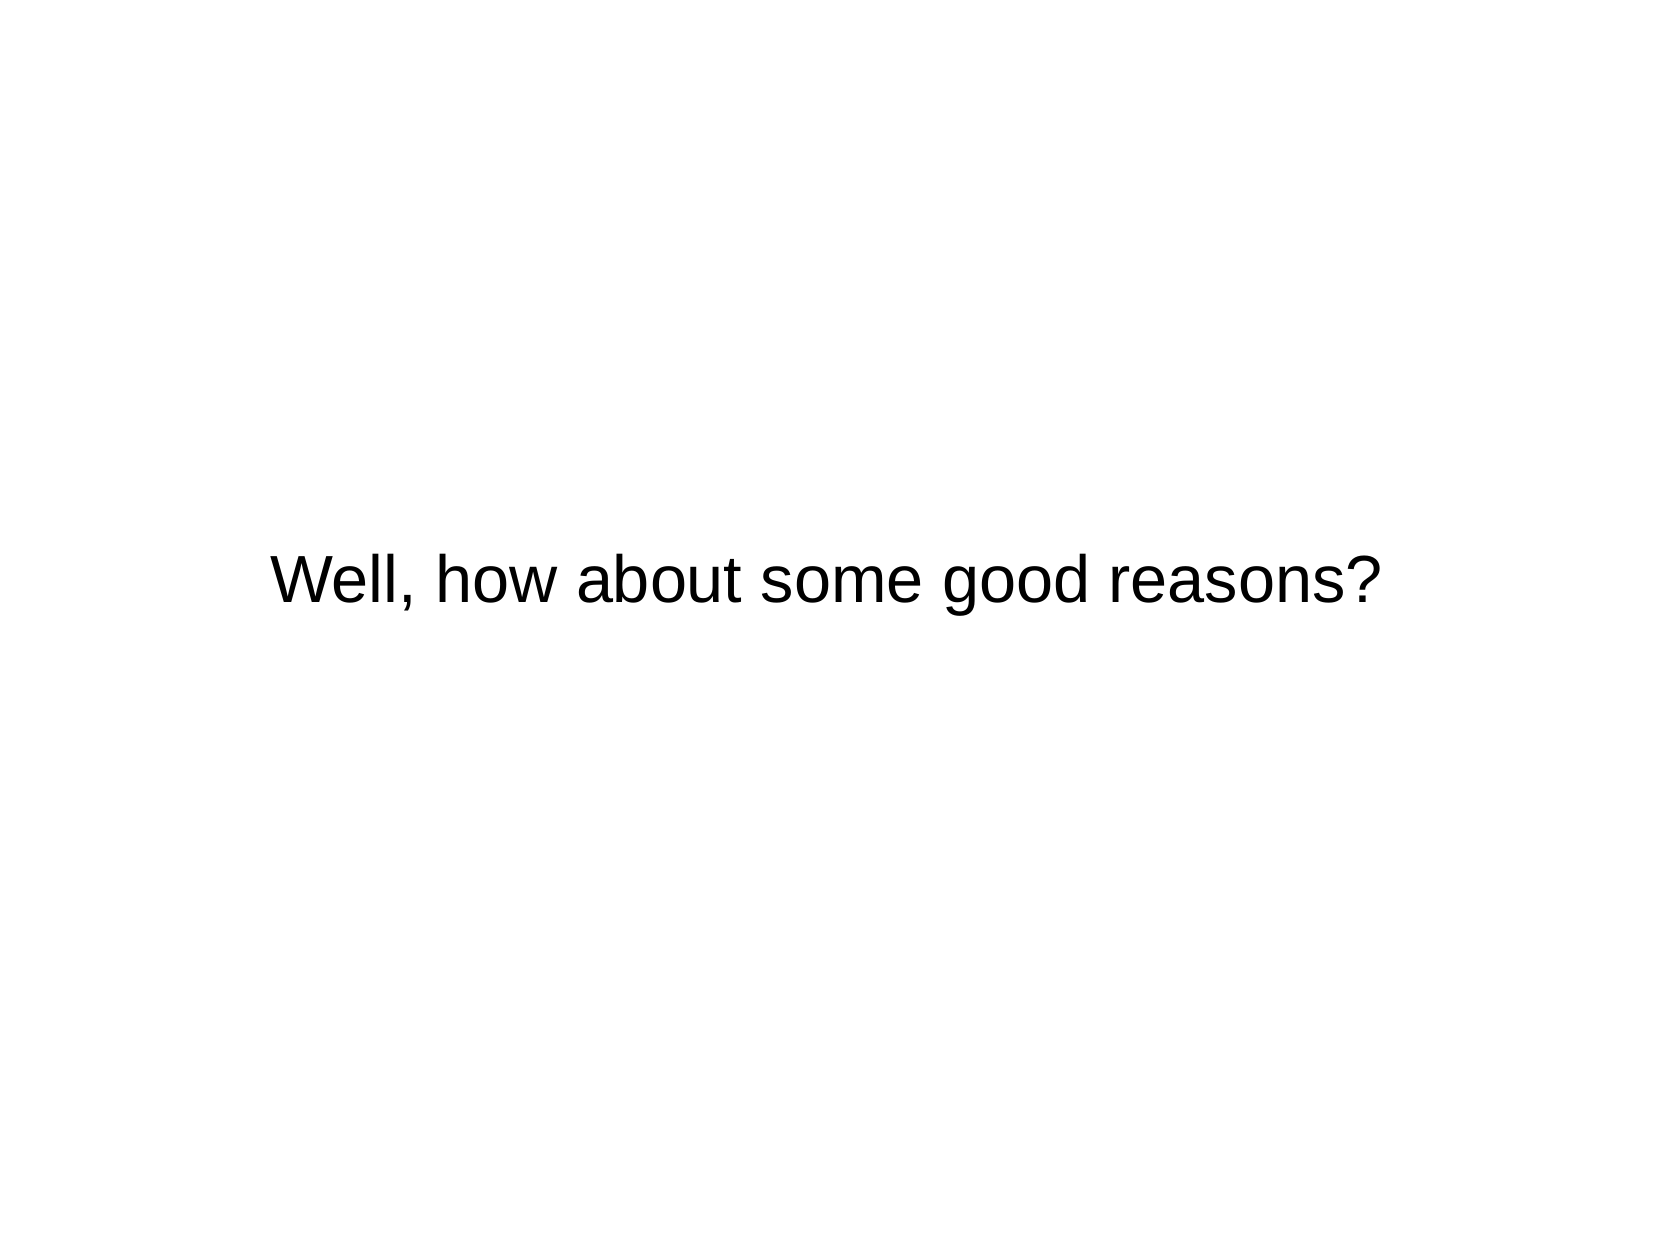

# Well, how about some good reasons?